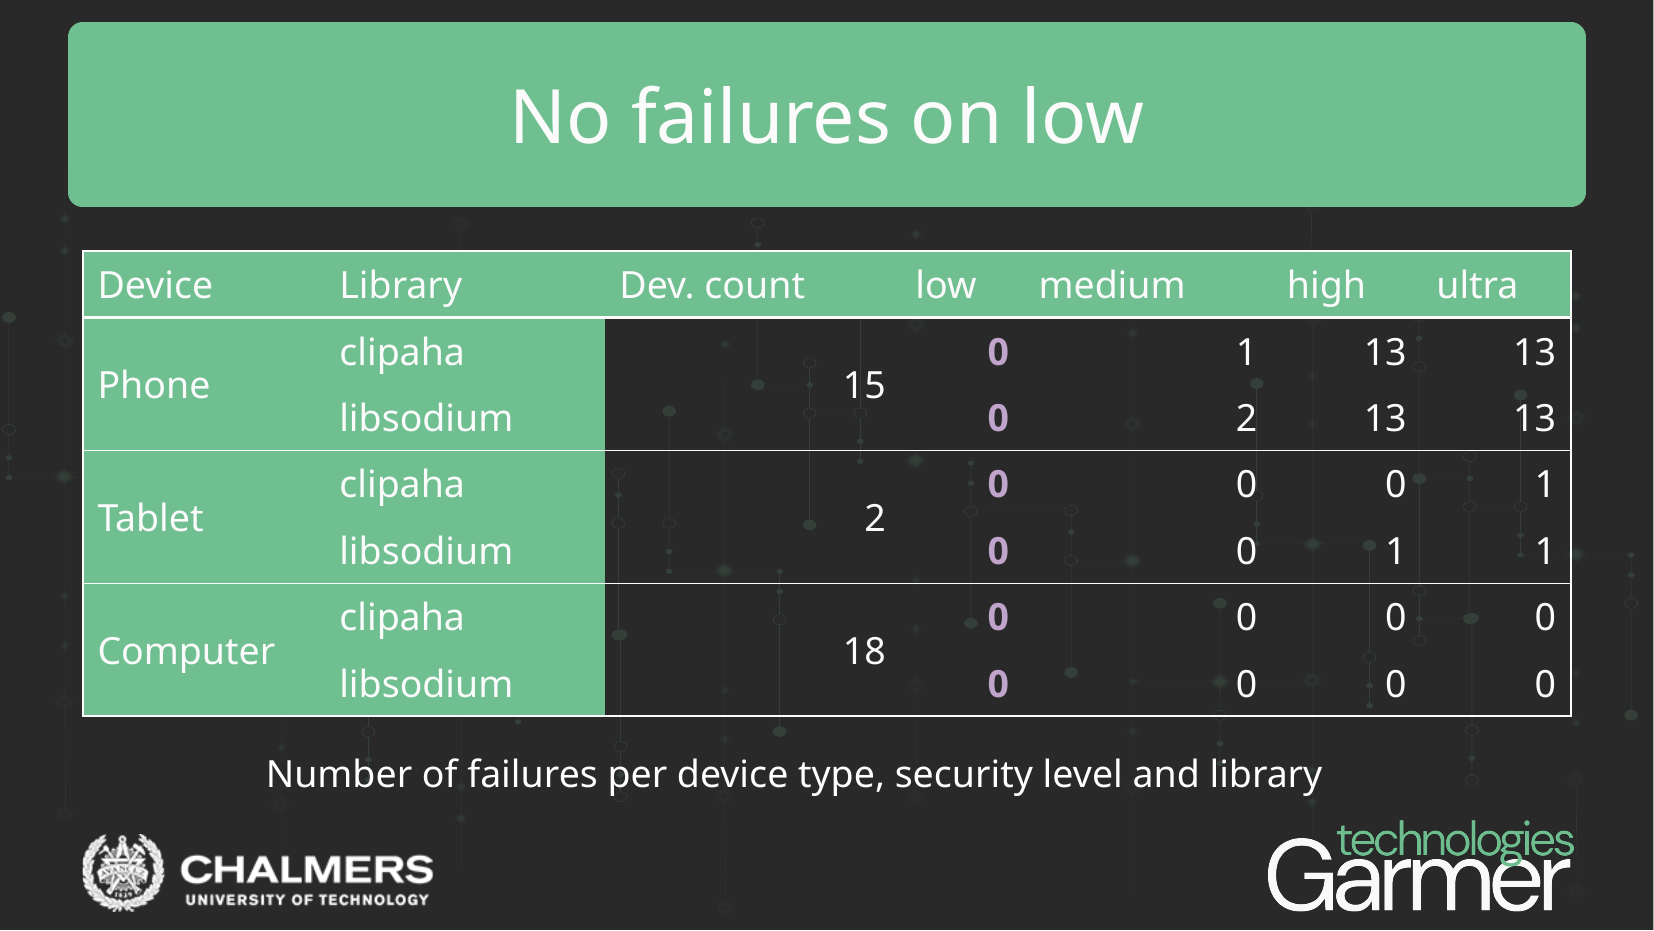

# No failures on low
| Device | Library | Dev. count | low | medium | high | ultra |
| --- | --- | --- | --- | --- | --- | --- |
| Phone | clipaha | 15 | 0 | 1 | 13 | 13 |
| | libsodium | | 0 | 2 | 13 | 13 |
| Tablet | clipaha | 2 | 0 | 0 | 0 | 1 |
| | libsodium | | 0 | 0 | 1 | 1 |
| Computer | clipaha | 18 | 0 | 0 | 0 | 0 |
| | libsodium | | 0 | 0 | 0 | 0 |
Number of failures per device type, security level and library